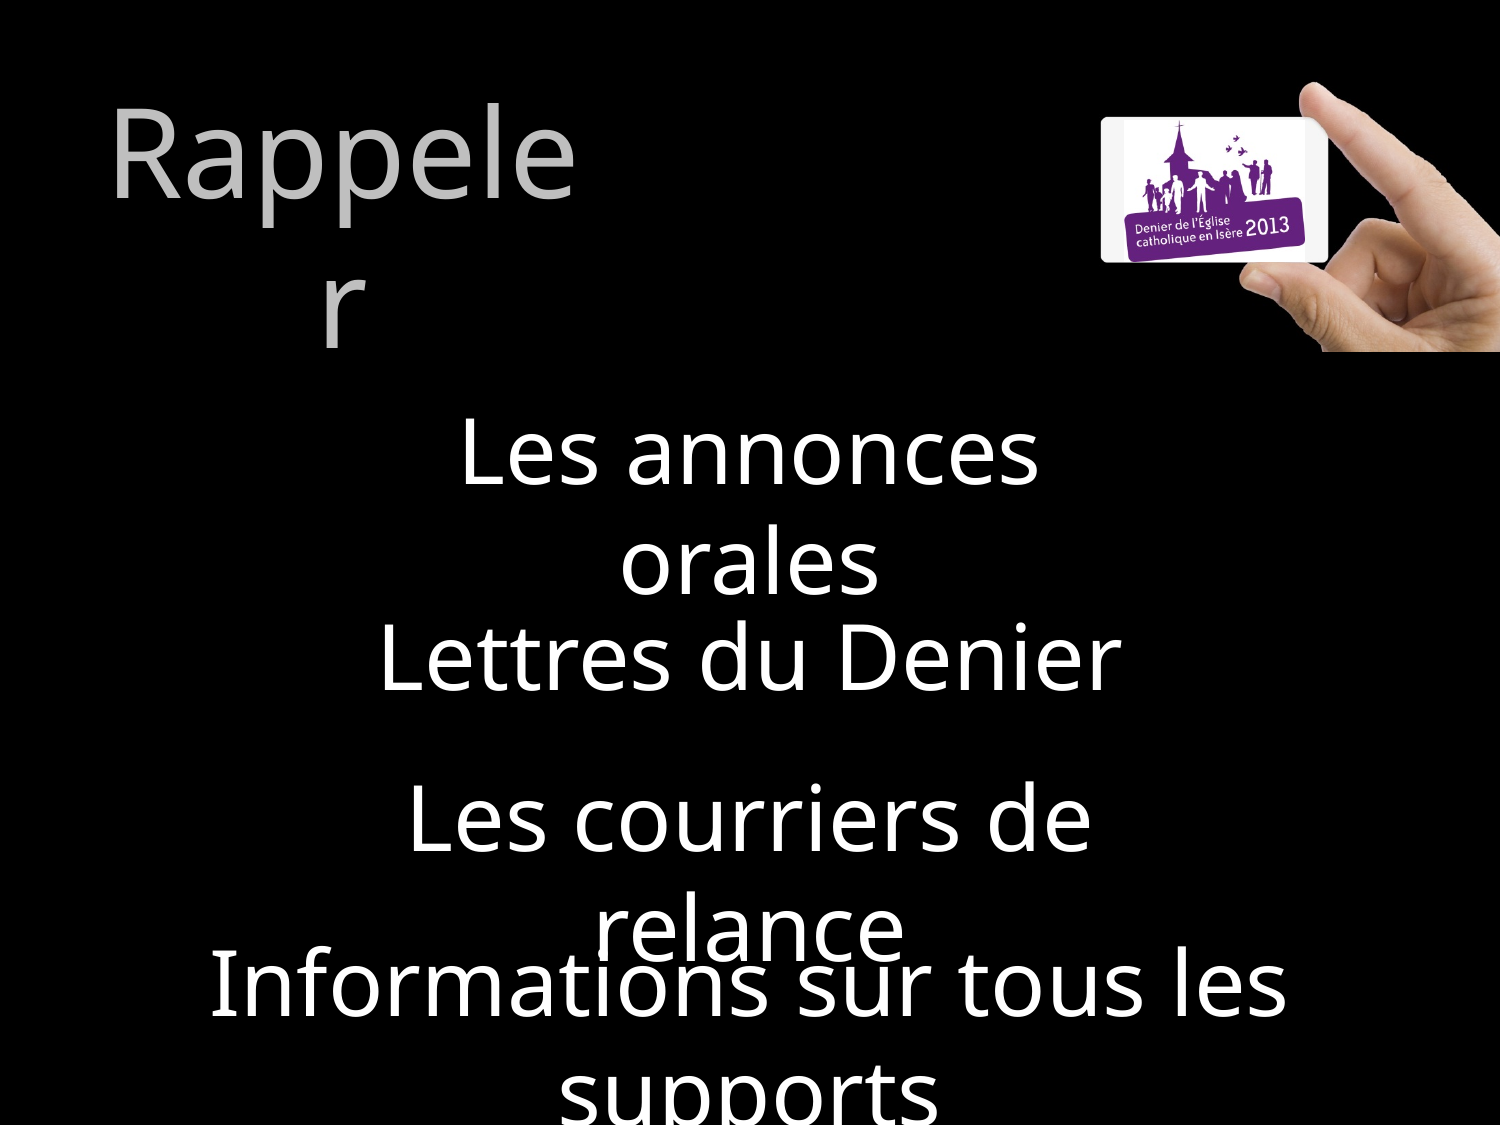

# Rappeler
Les annonces orales
Lettres du Denier
Les courriers de relance
Informations sur tous les supports